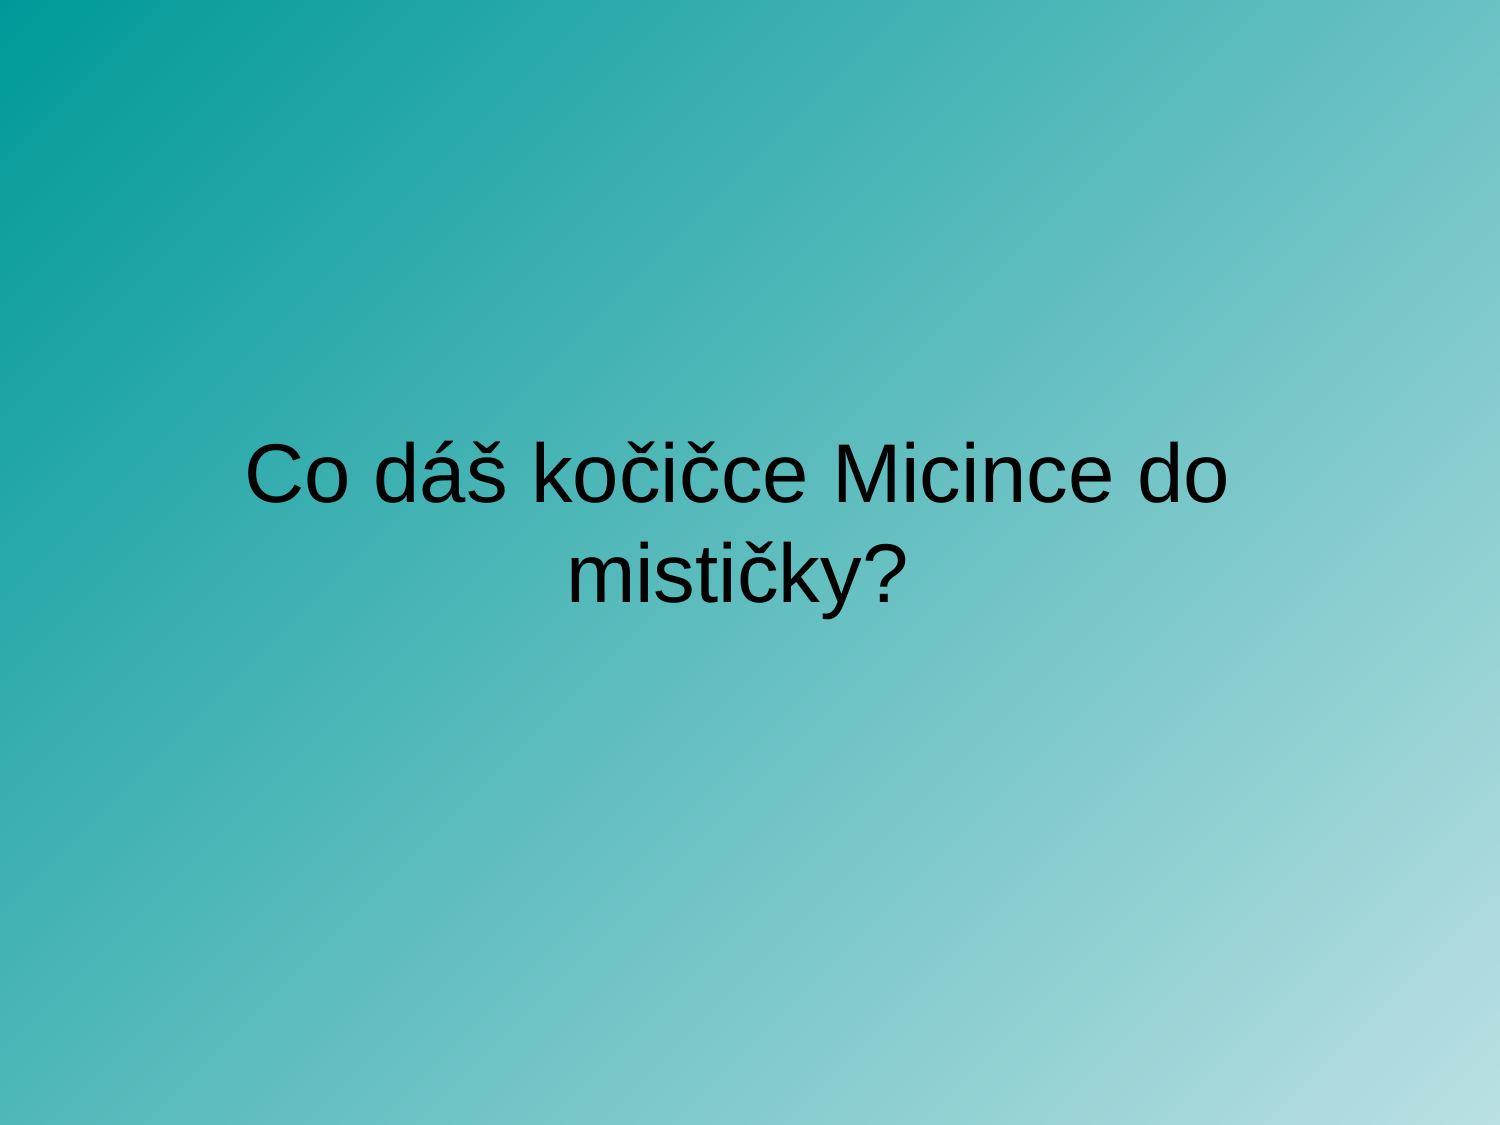

# Co dáš kočičce Micince do mističky?